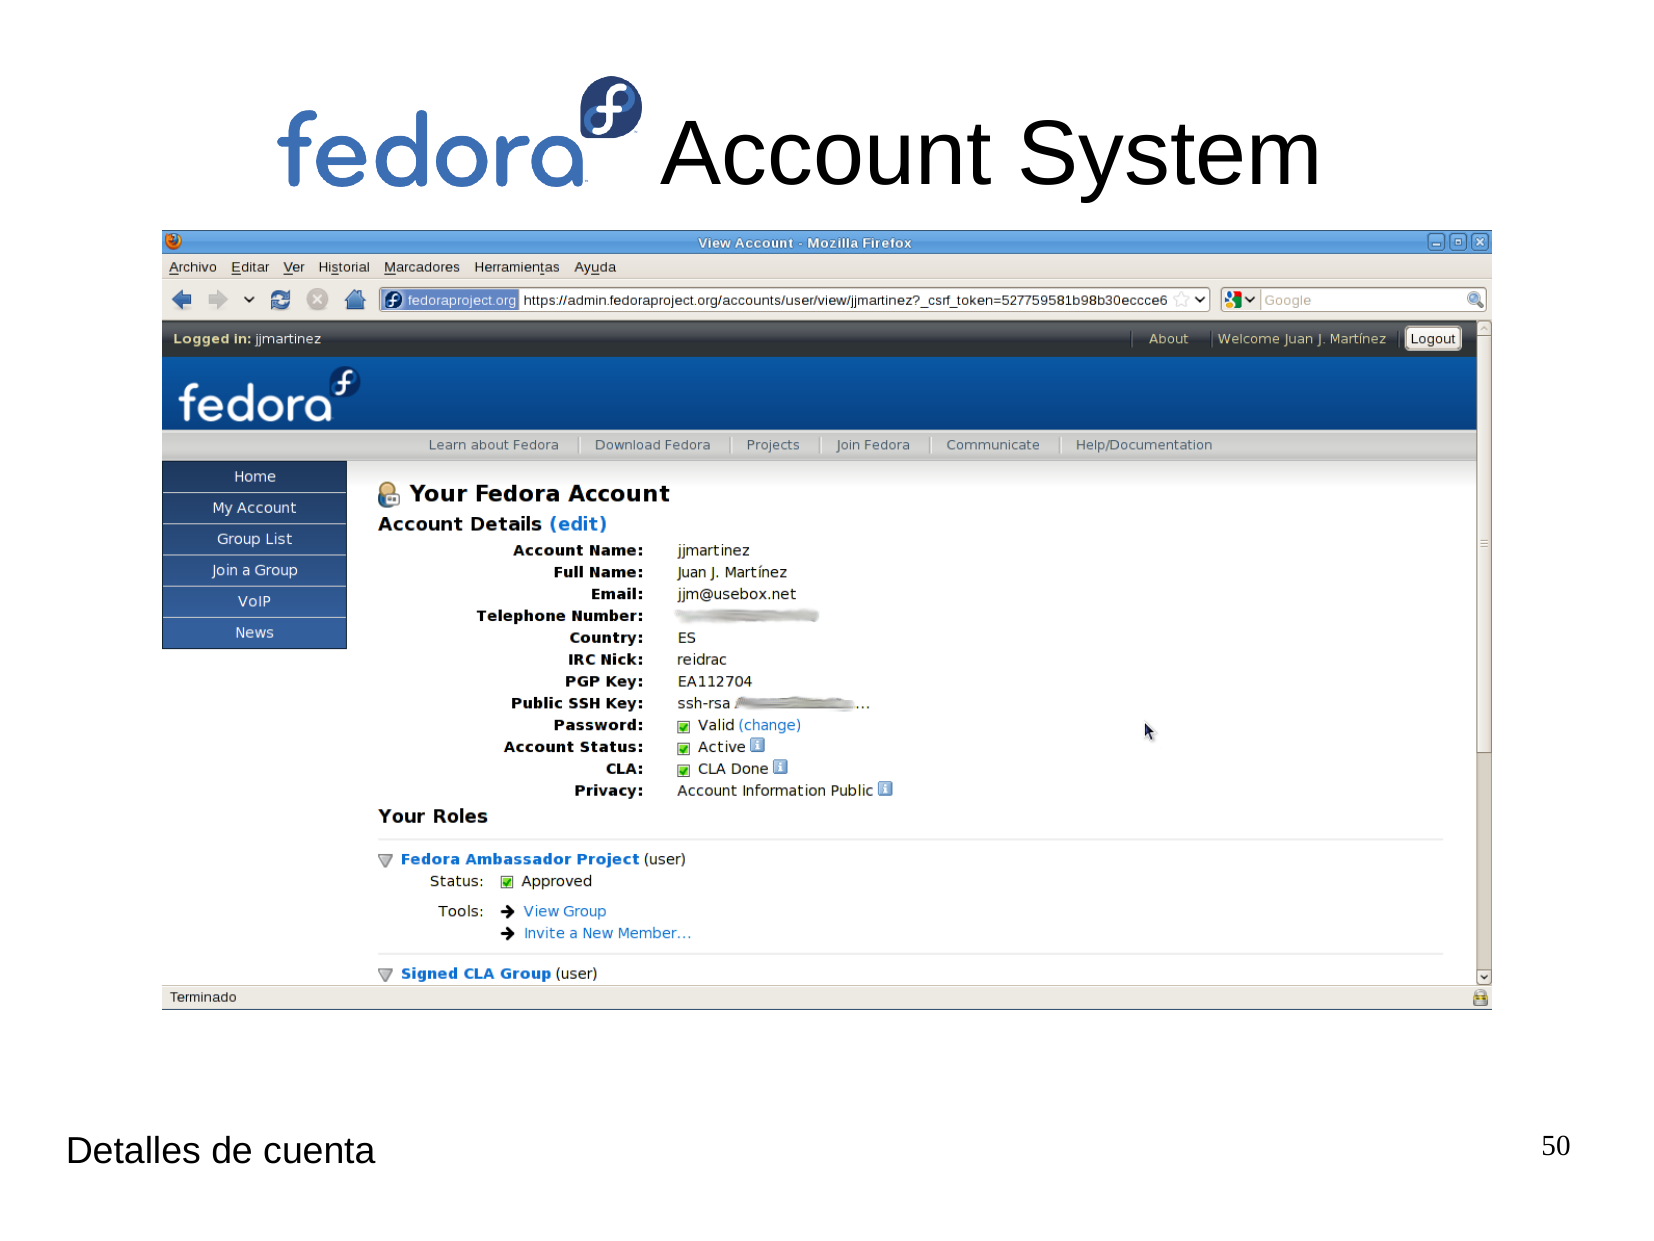

# Account System
Detalles de cuenta
50